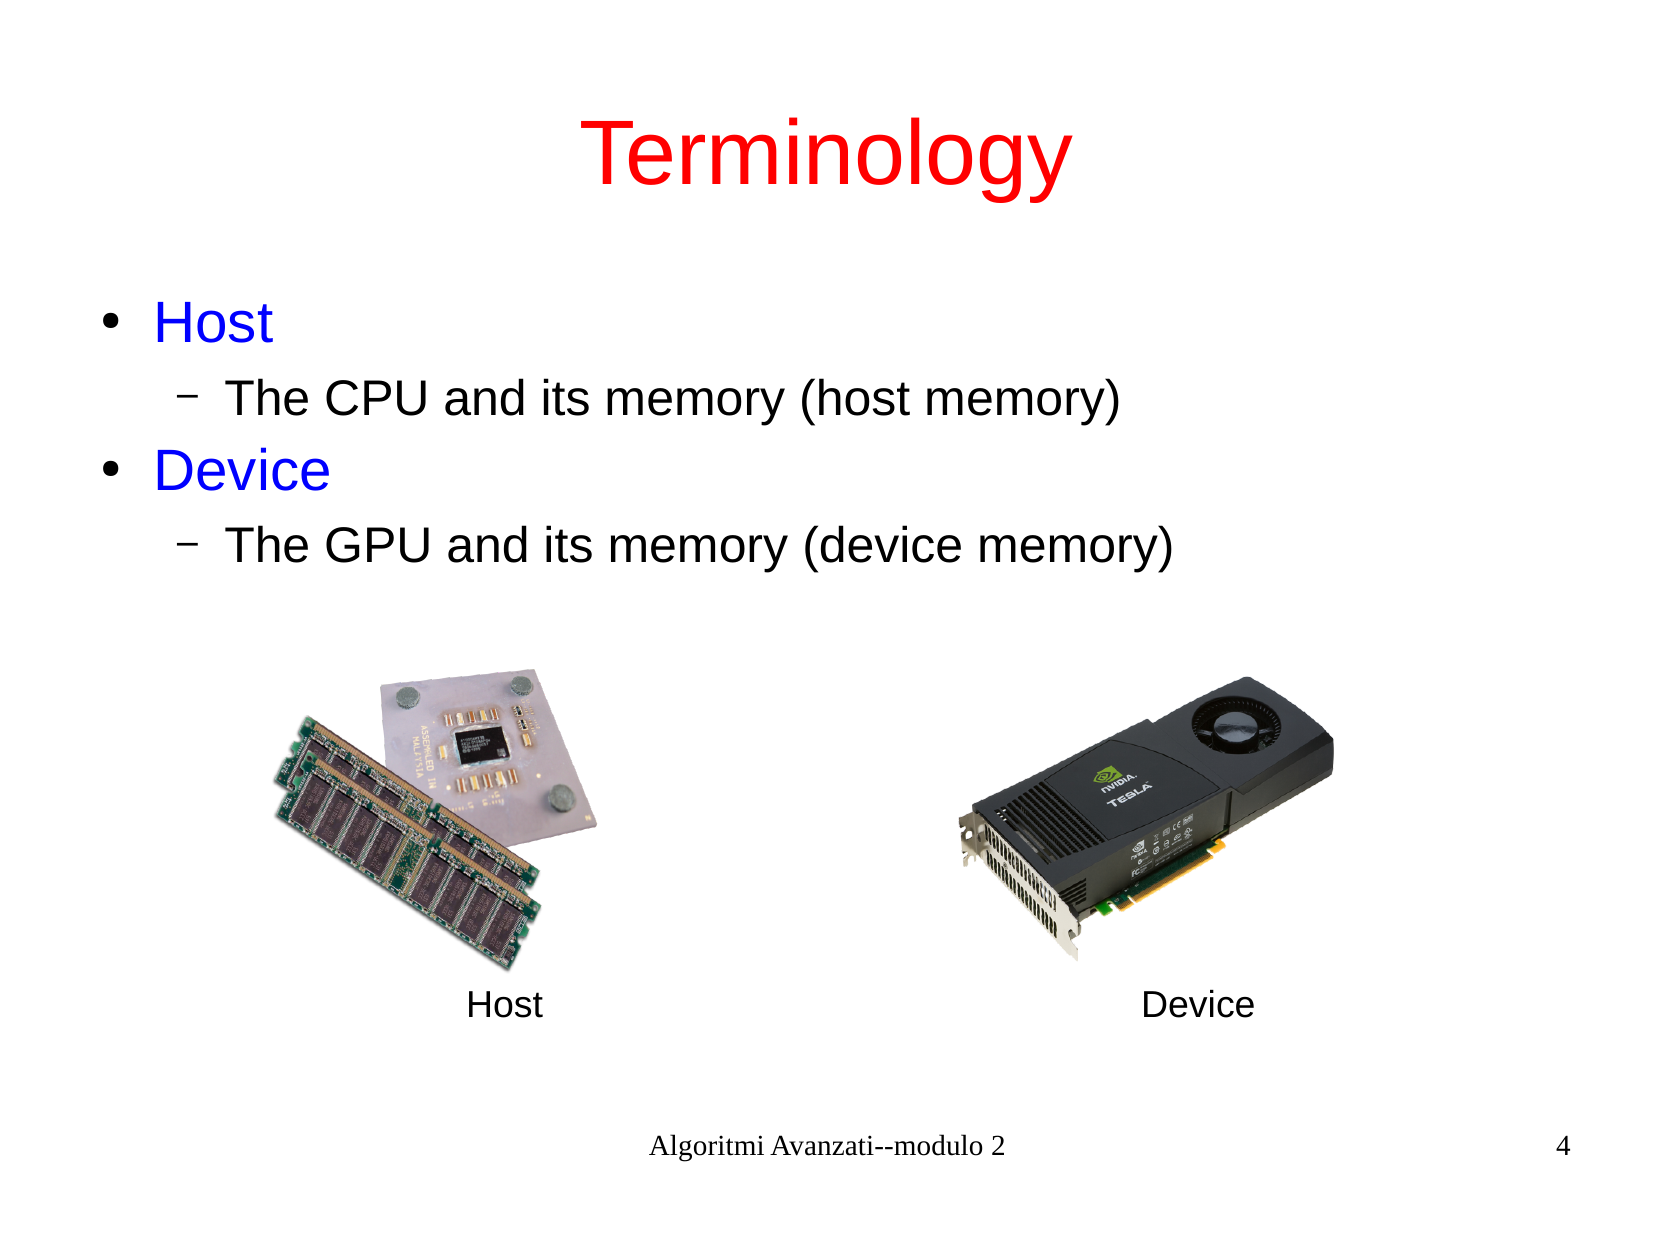

# Terminology
Host
The CPU and its memory (host memory)
Device
The GPU and its memory (device memory)
Host
Device
Algoritmi Avanzati--modulo 2
4